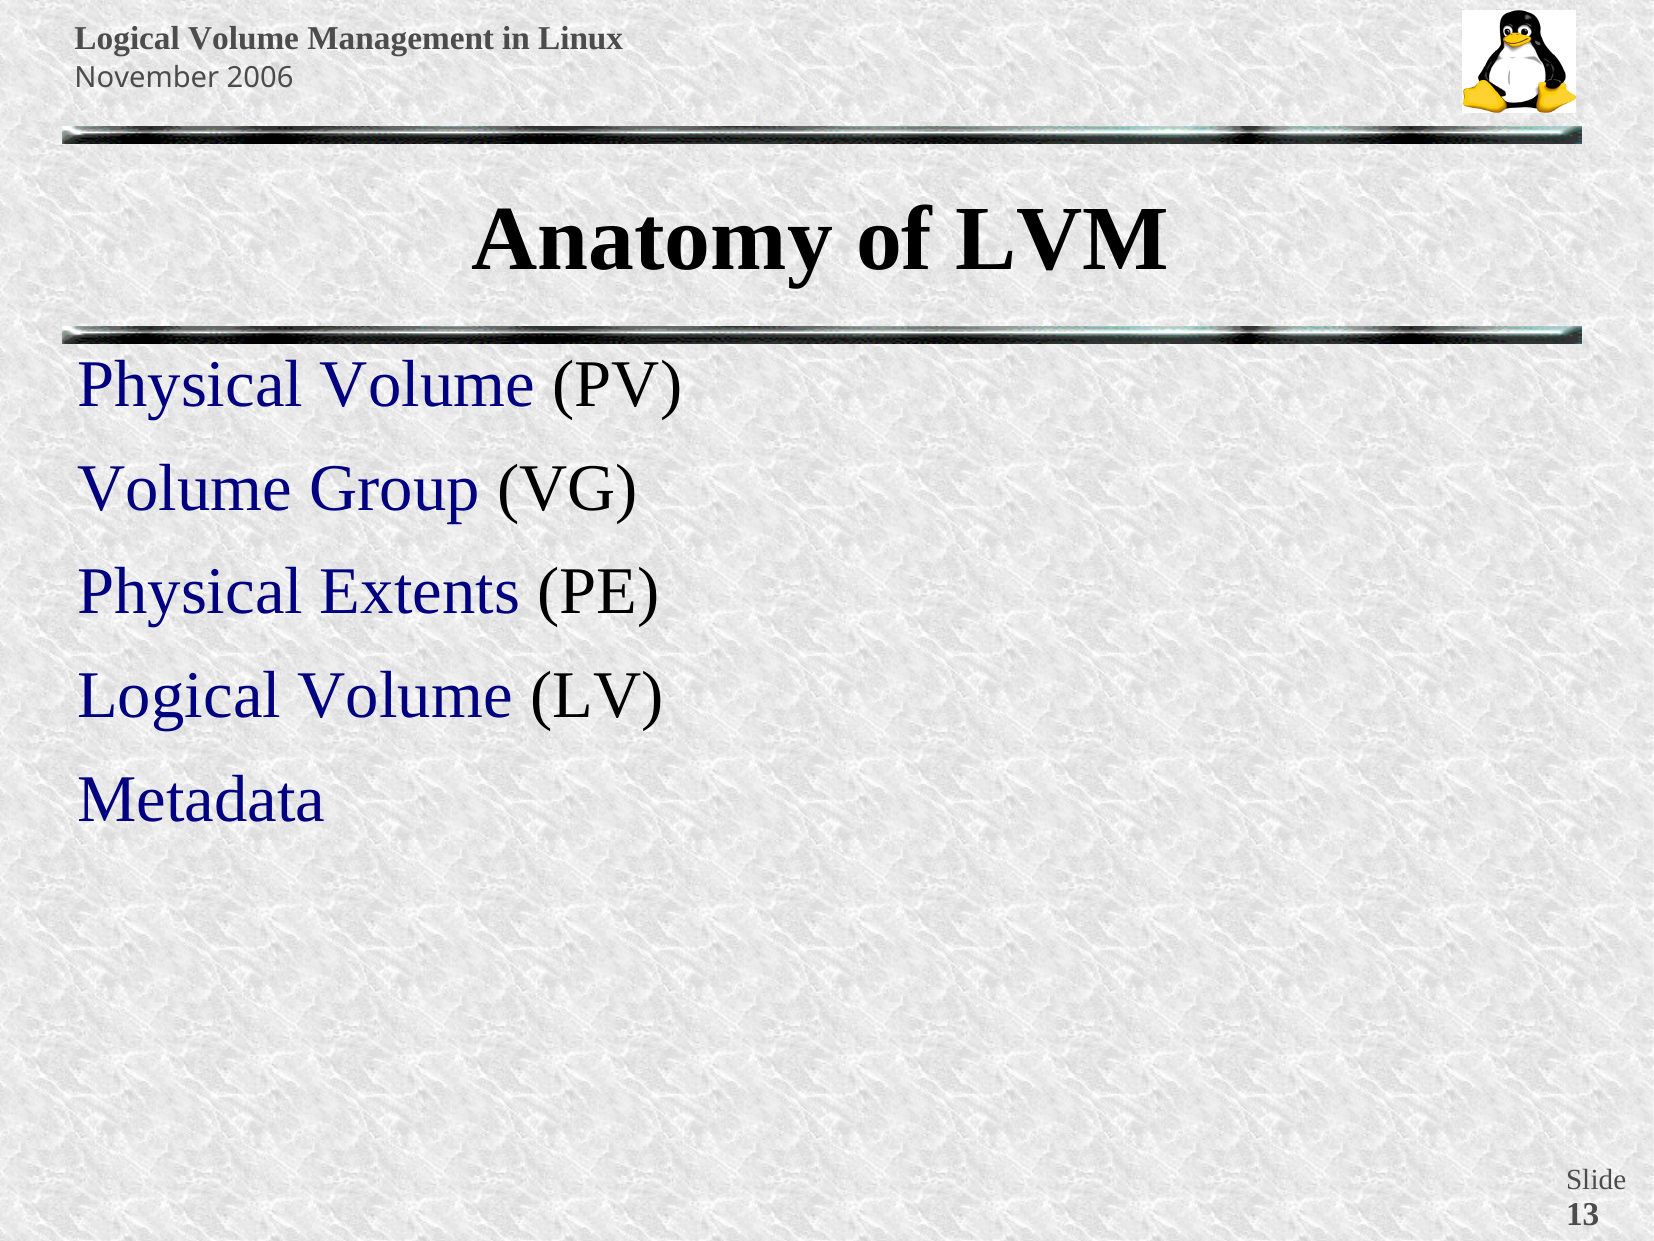

# Anatomy of LVM
Physical Volume (PV)
Volume Group (VG)
Physical Extents (PE)
Logical Volume (LV)
Metadata